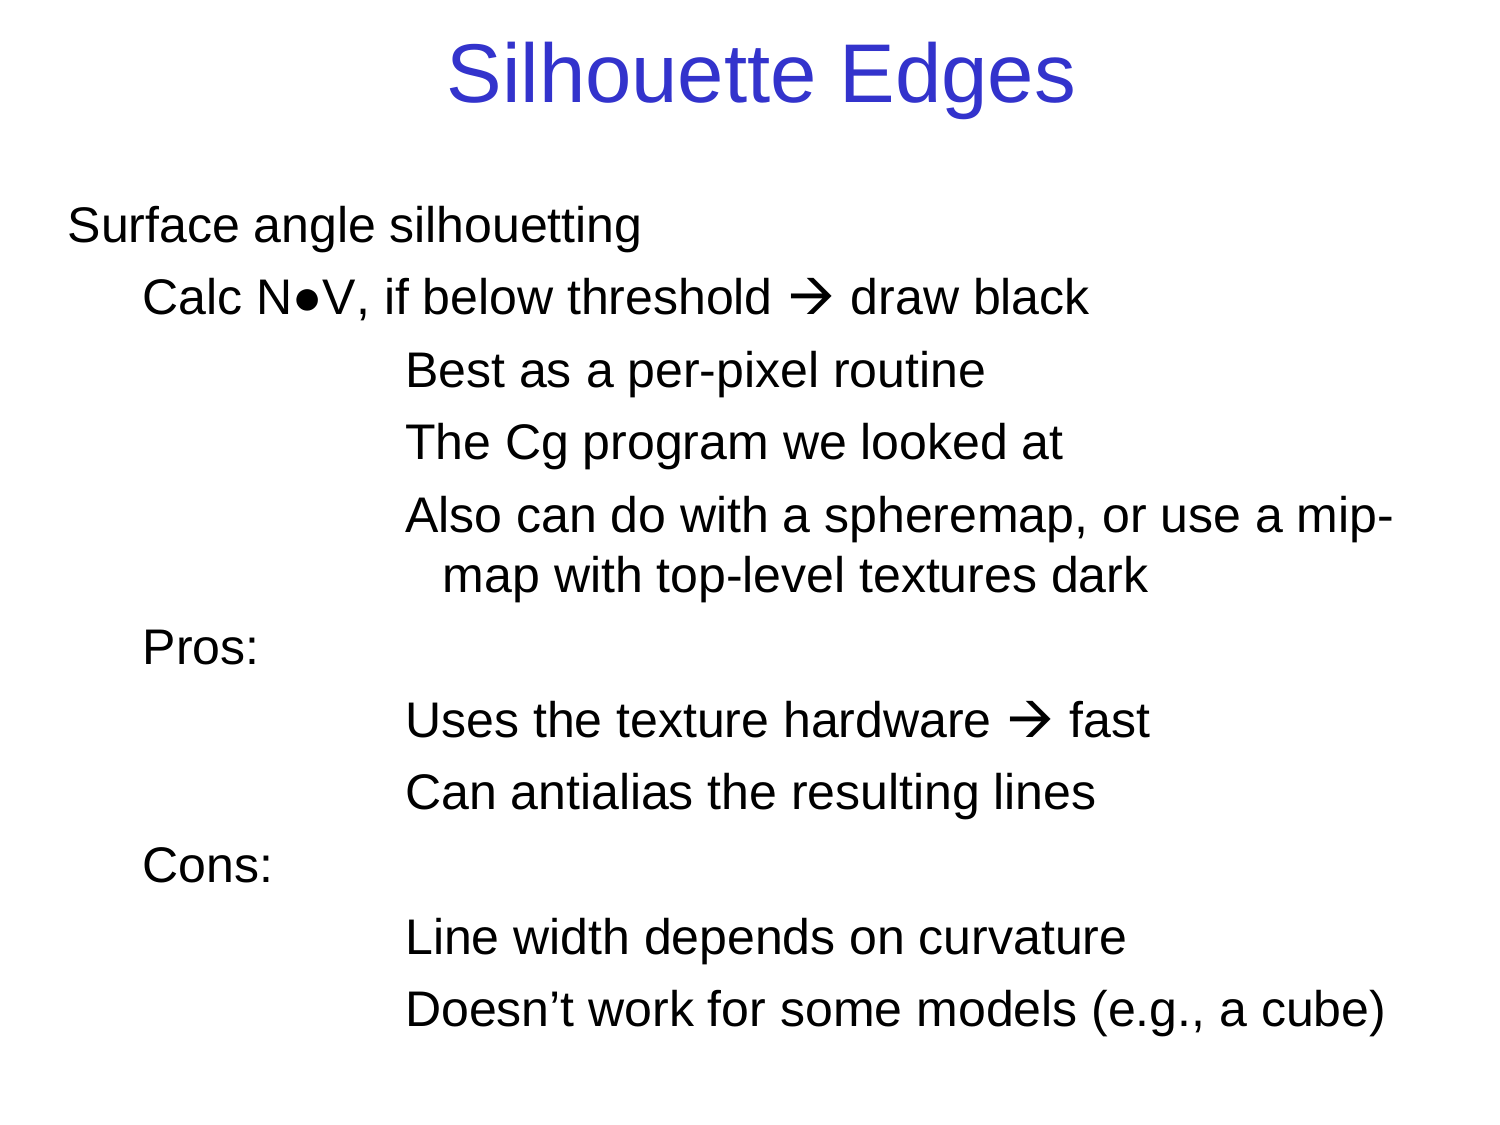

# Silhouette Edges
Surface angle silhouetting
Calc N●V, if below threshold  draw black
Best as a per-pixel routine
The Cg program we looked at
Also can do with a spheremap, or use a mip-map with top-level textures dark
Pros:
Uses the texture hardware  fast
Can antialias the resulting lines
Cons:
Line width depends on curvature
Doesn’t work for some models (e.g., a cube)